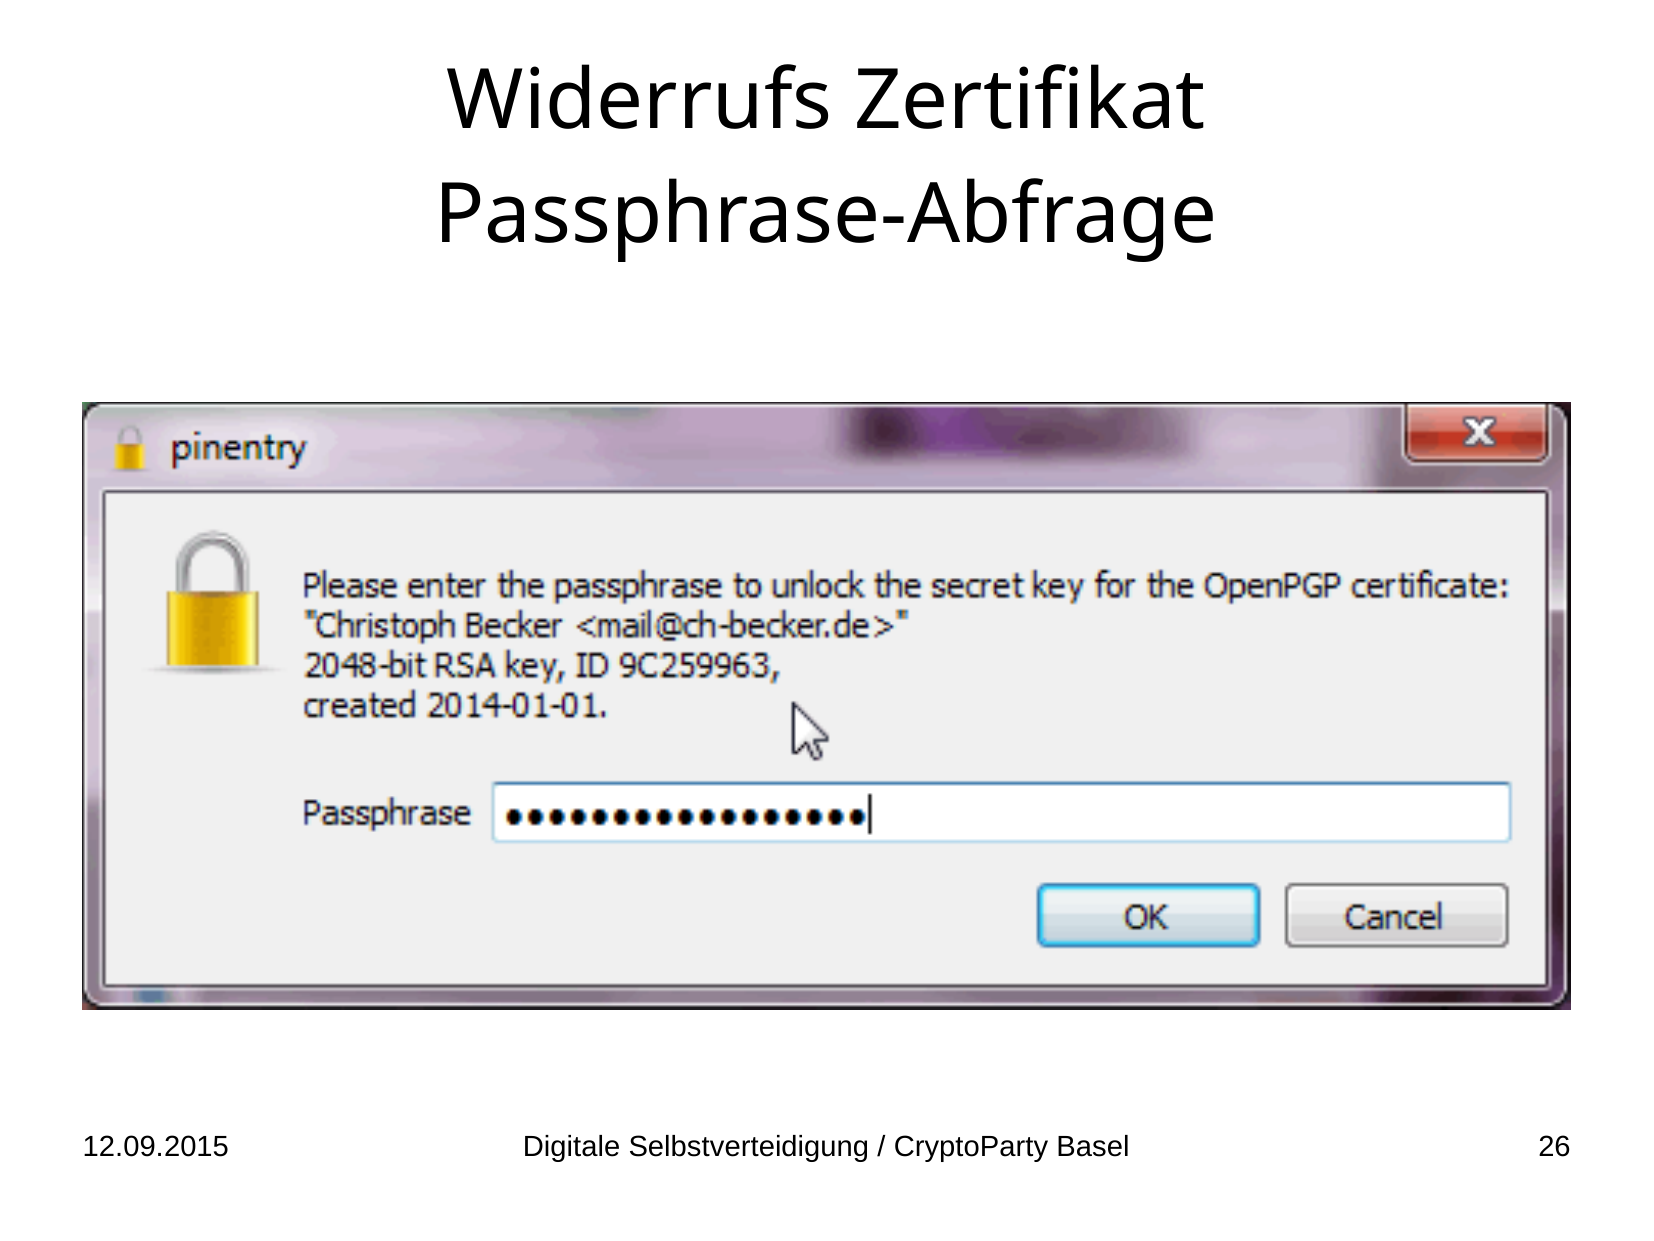

# Widerrufs Zertifikat Passphrase-Abfrage
12.09.2015
Digitale Selbstverteidigung / CryptoParty Basel
26